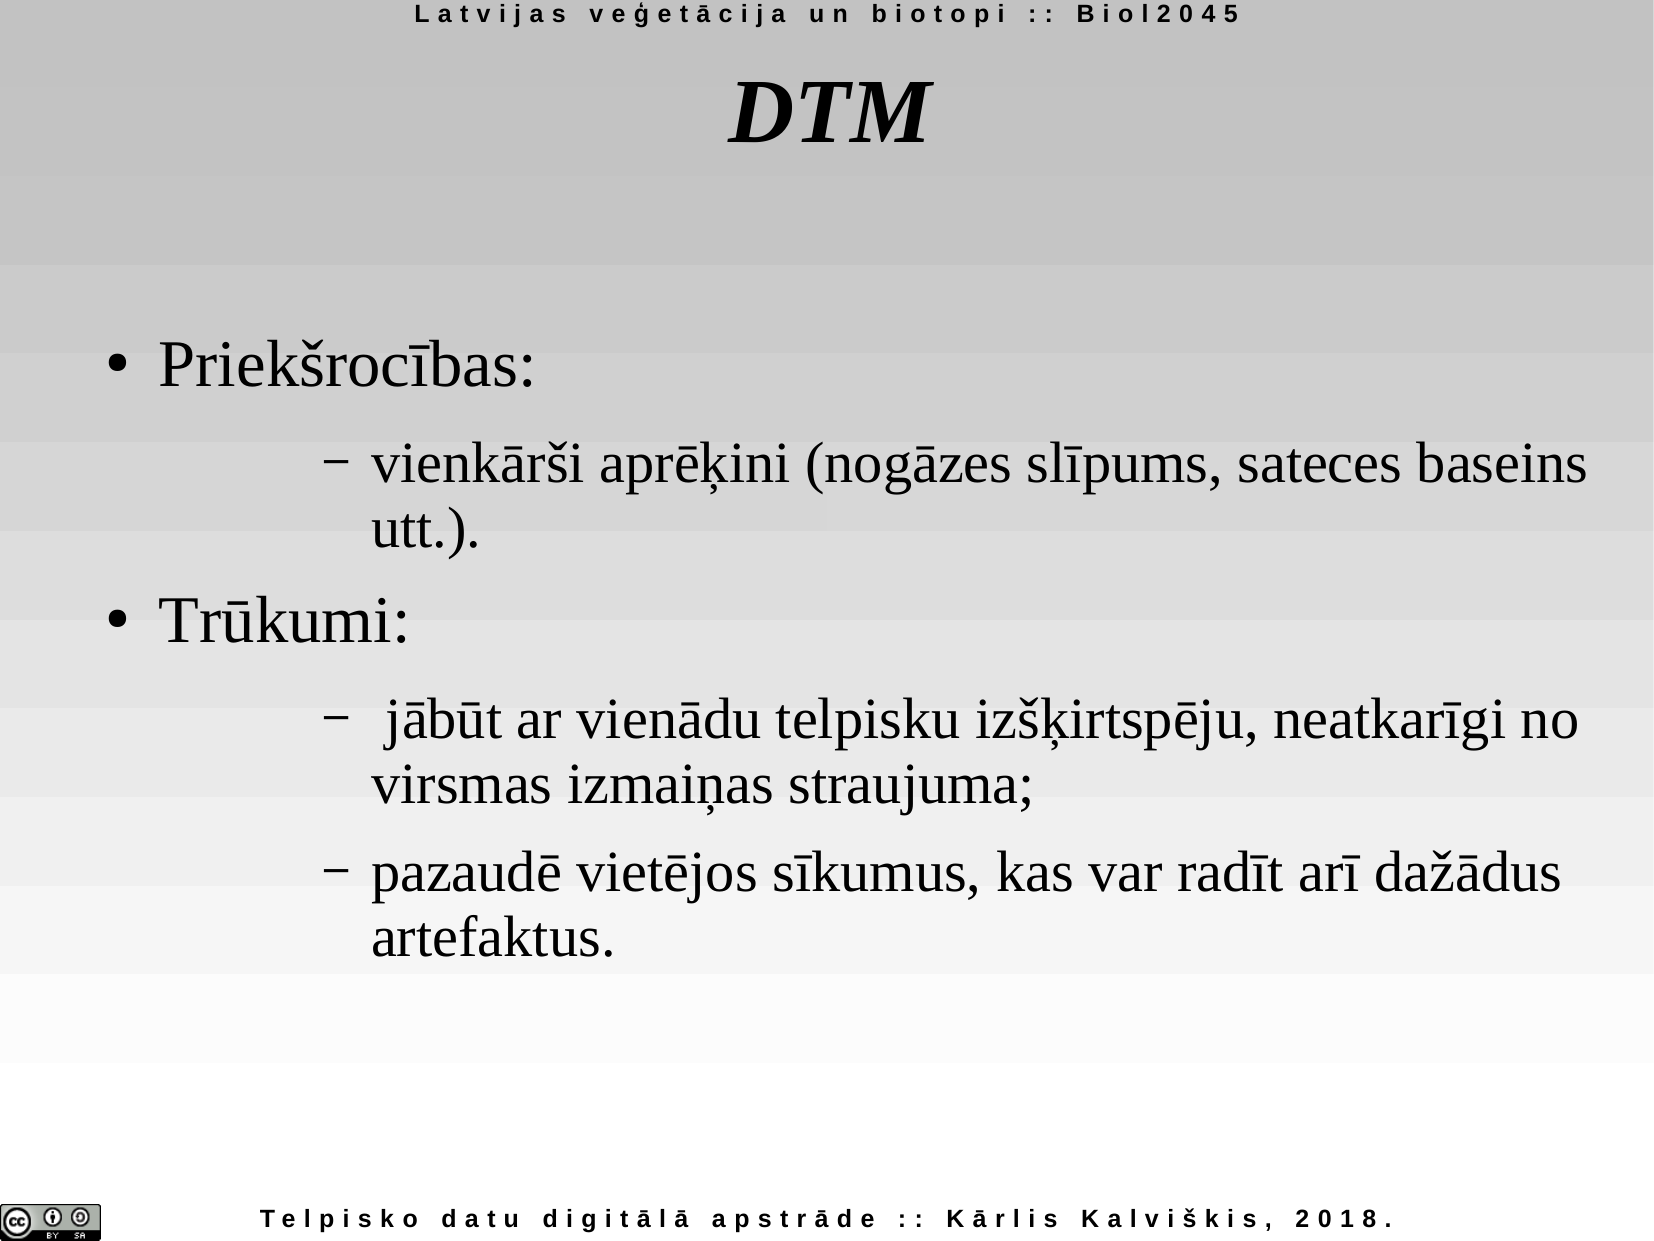

# DTM
Priekšrocības:
vienkārši aprēķini (nogāzes slīpums, sateces baseins utt.).
Trūkumi:
 jābūt ar vienādu telpisku izšķirtspēju, neatkarīgi no virsmas izmaiņas straujuma;
pazaudē vietējos sīkumus, kas var radīt arī dažādus artefaktus.